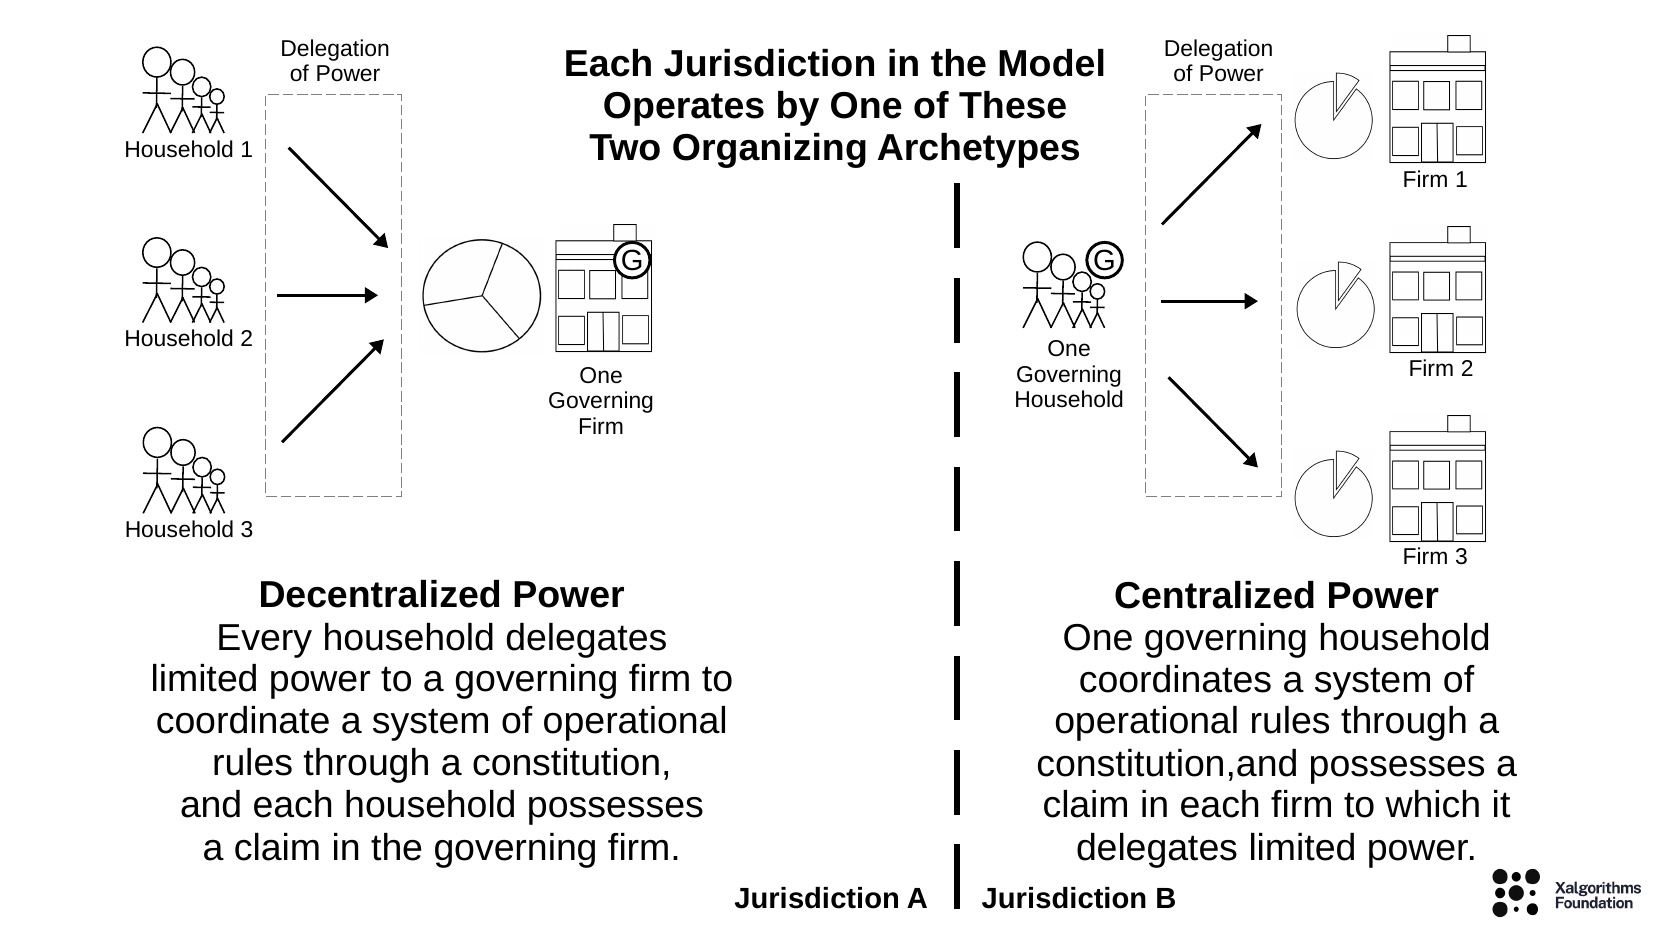

Firm 1
Each Jurisdiction in the Model
Operates by One of These
Two Organizing Archetypes
Delegation
of Power
Delegation
of Power
Household 1
Firm 2
Household 2
G
G
One
Governing
Household
One
Governing
Firm
Firm 3
Household 3
Decentralized Power
Every household delegates
limited power to a governing firm to
coordinate a system of operational
rules through a constitution,
and each household possesses
a claim in the governing firm.
Centralized Power
One governing household coordinates a system of operational rules through a constitution,and possesses a claim in each firm to which it delegates limited power.
Jurisdiction A
Jurisdiction B